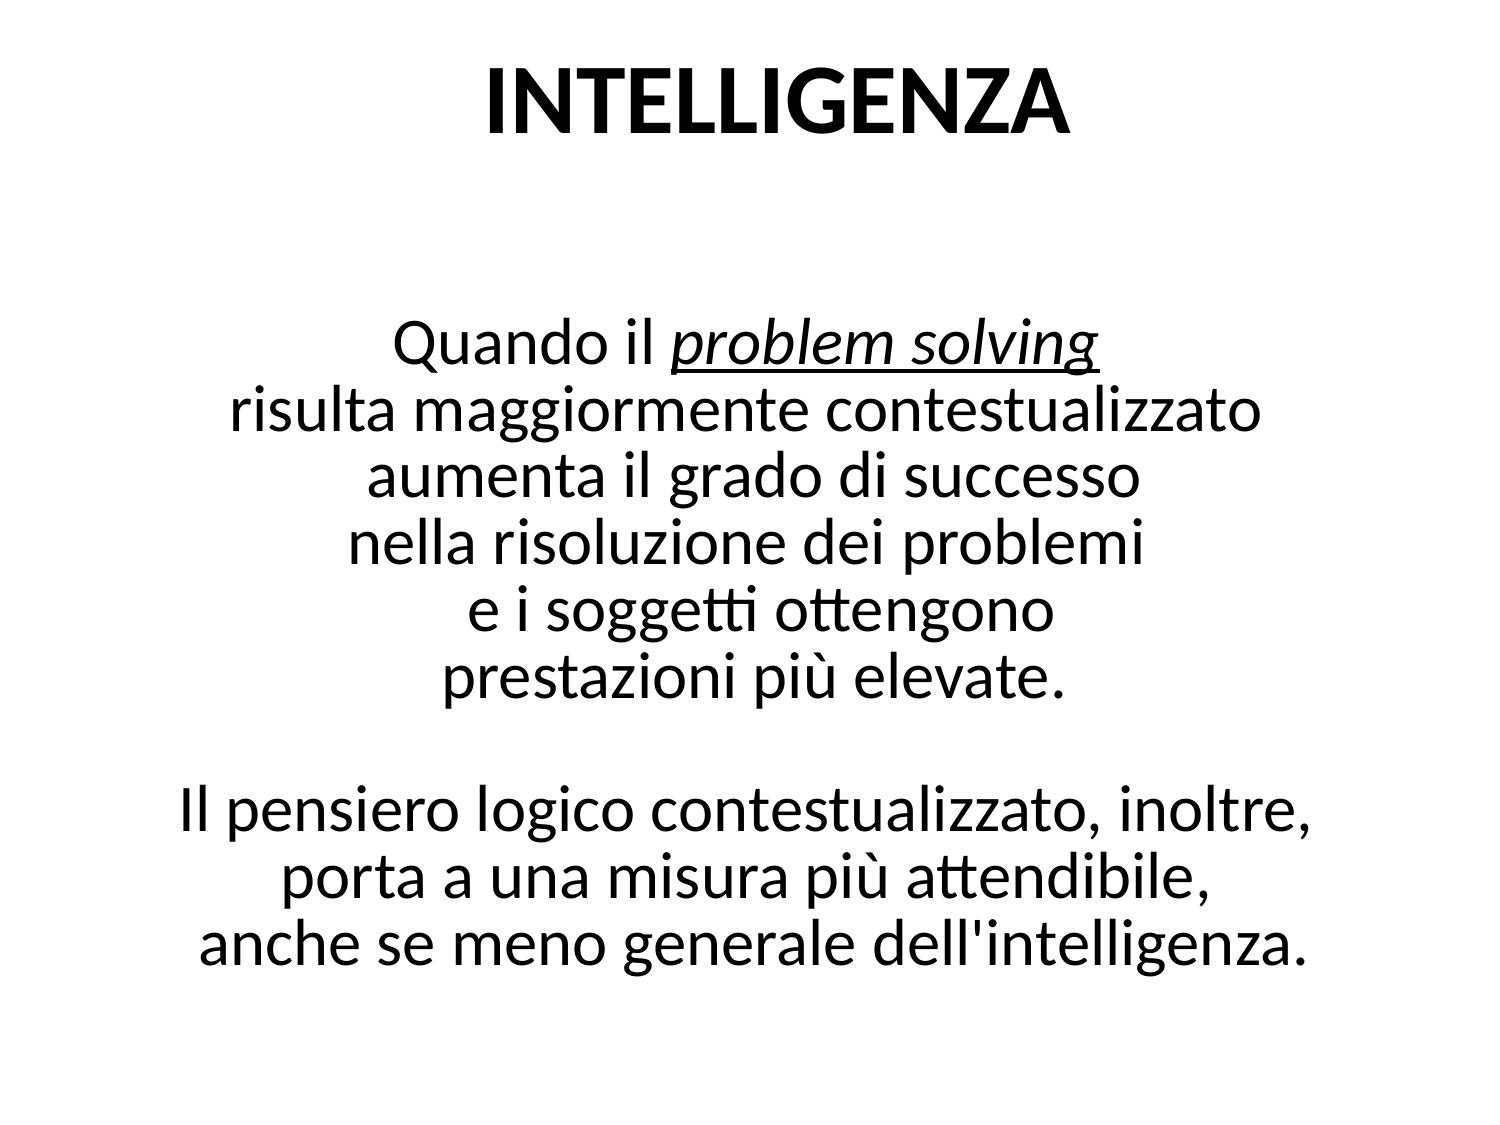

INTELLIGENZA
# Quando il problem solving risulta maggiormente contestualizzato aumenta il grado di successo nella risoluzione dei problemi e i soggetti ottengono prestazioni più elevate. Il pensiero logico contestualizzato, inoltre, porta a una misura più attendibile, anche se meno generale dell'intelligenza.